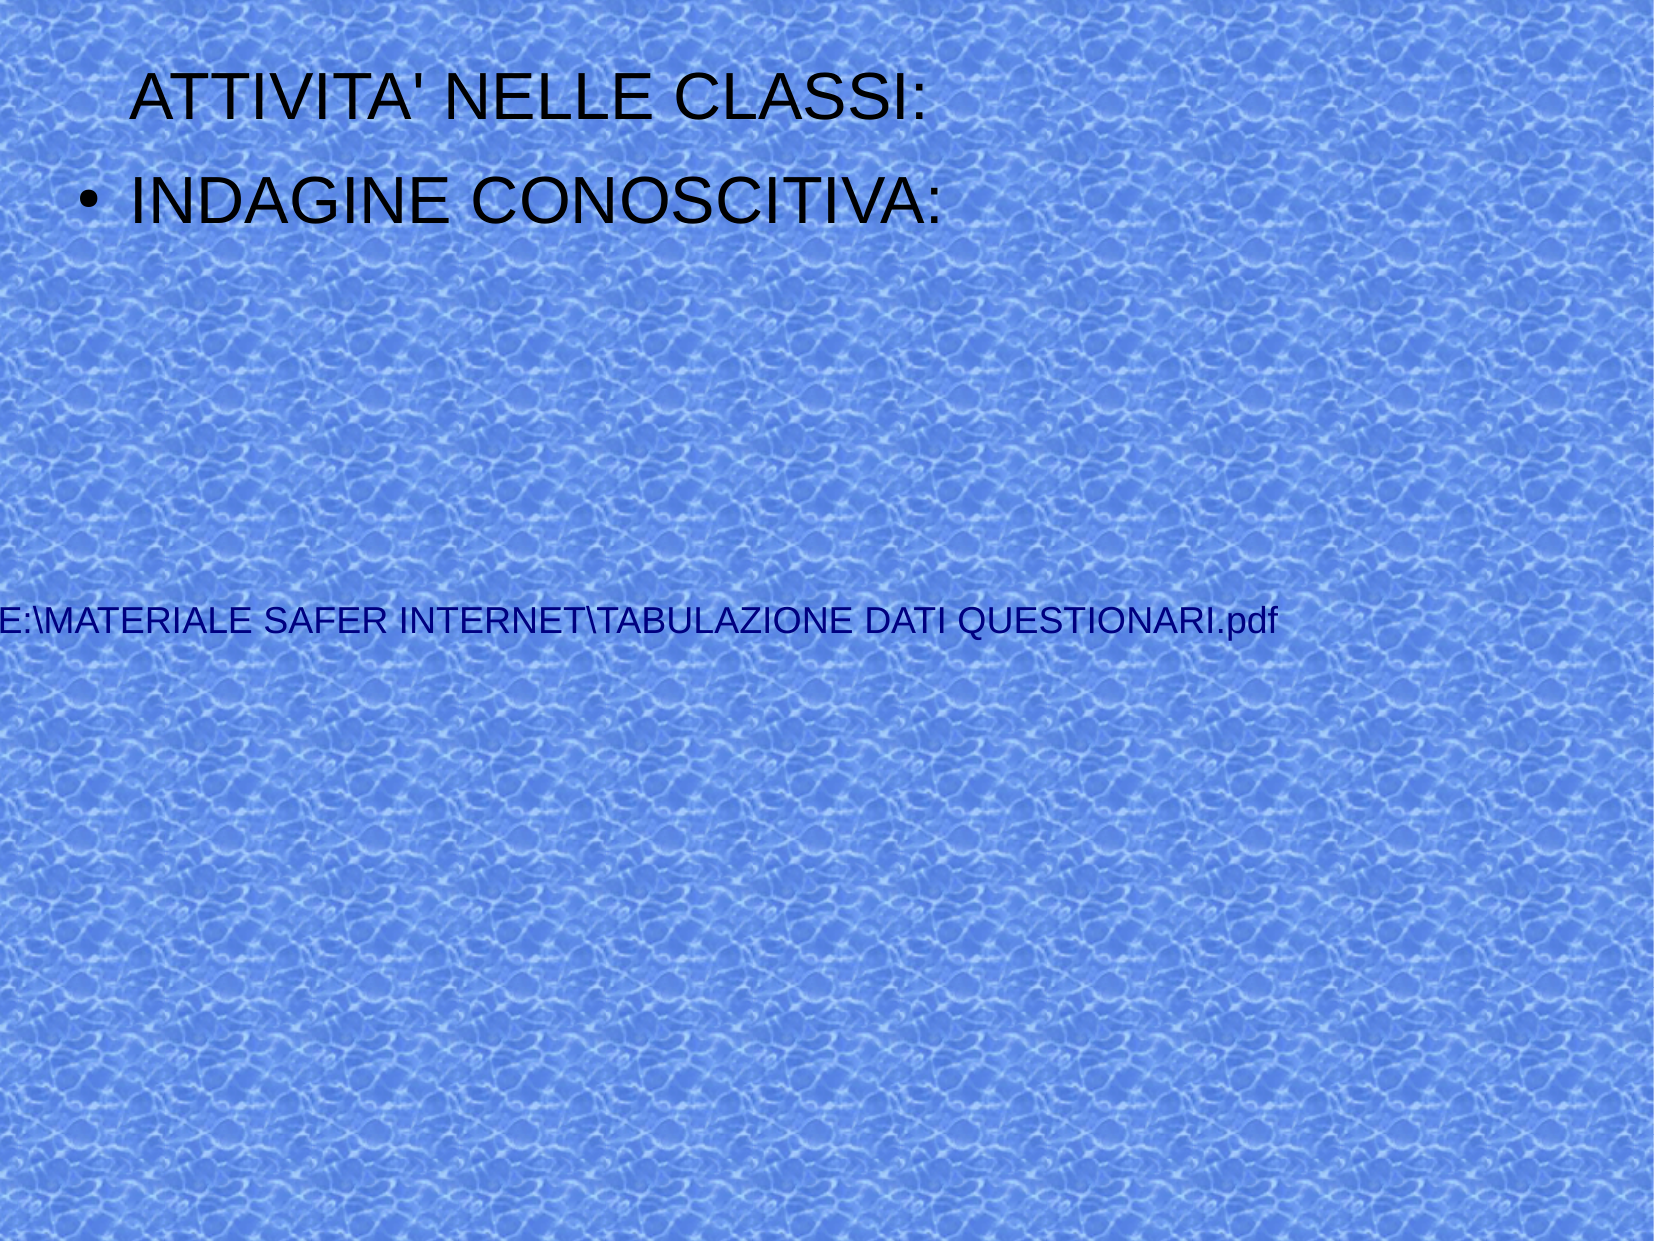

# ATTIVITA' NELLE CLASSI:
INDAGINE CONOSCITIVA:
E:\MATERIALE SAFER INTERNET\TABULAZIONE DATI QUESTIONARI.pdf